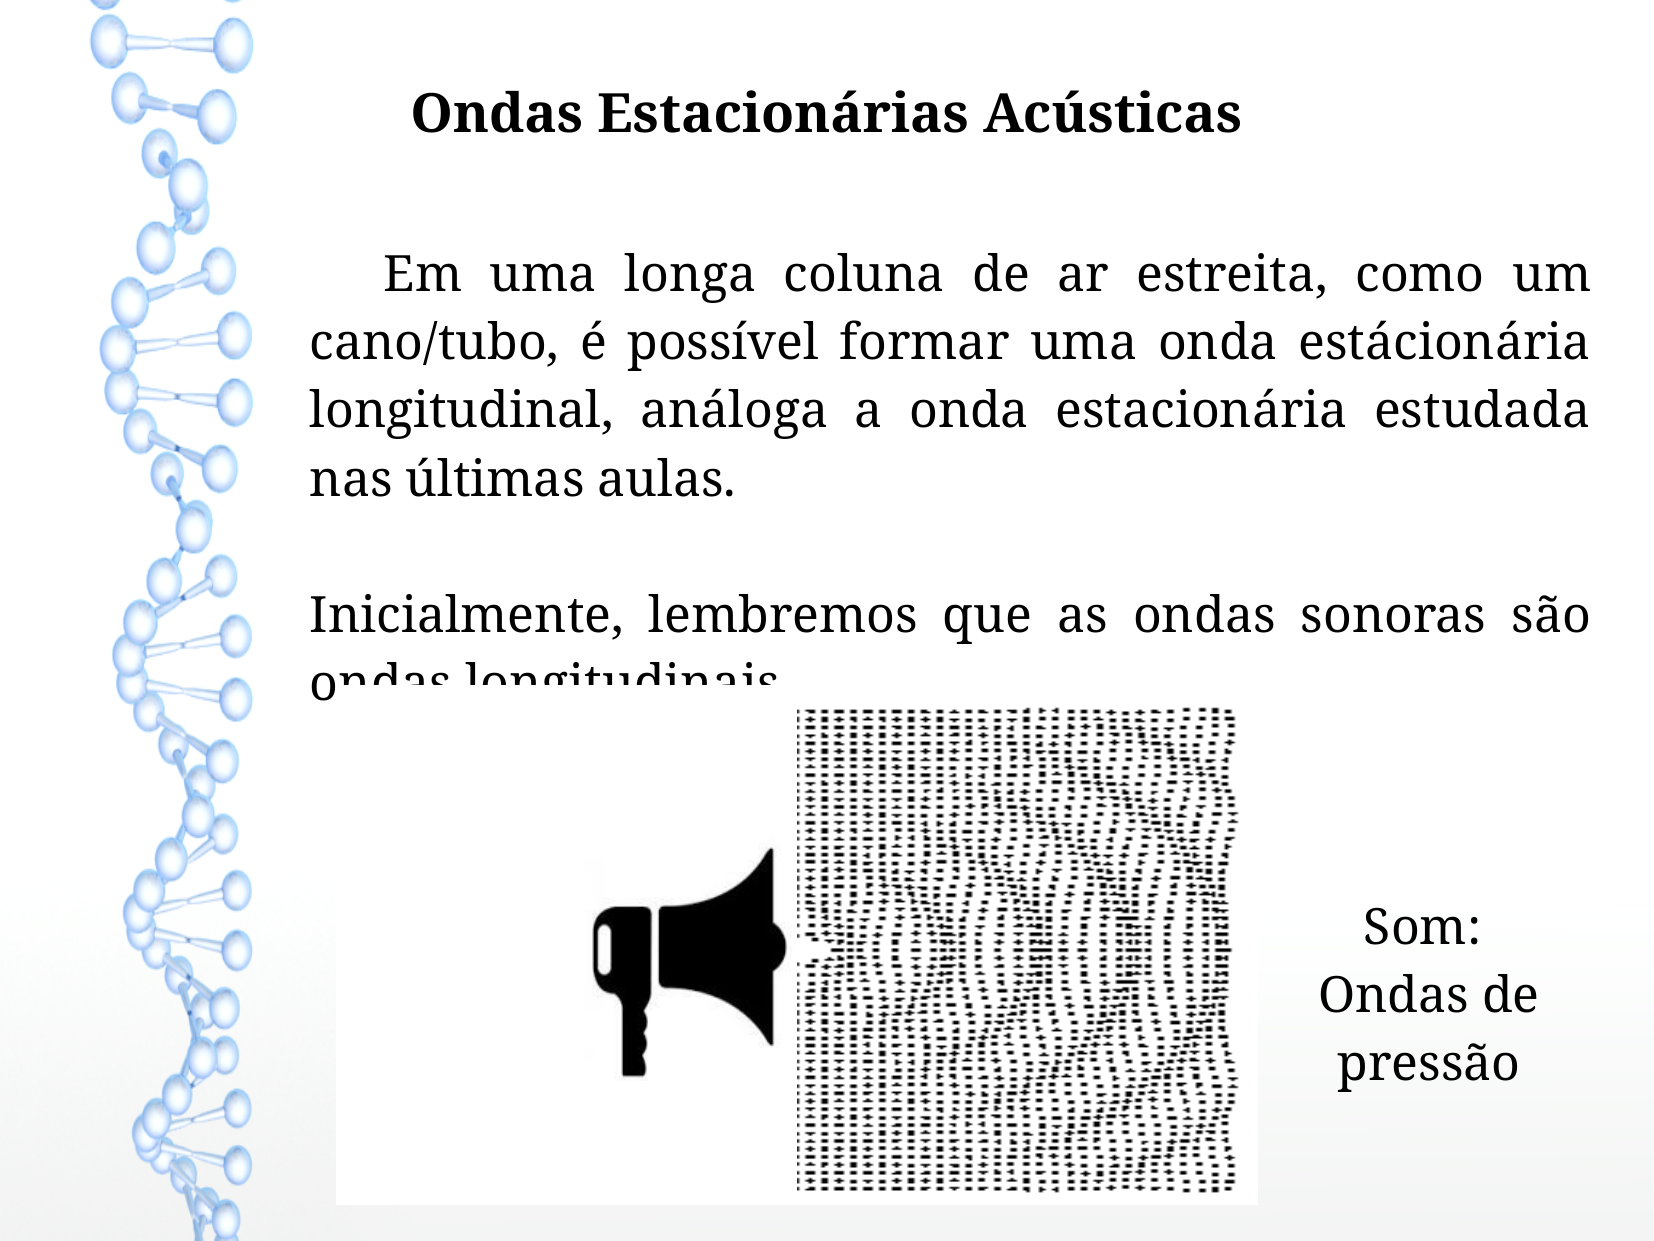

Ondas Estacionárias Acústicas
	Em uma longa coluna de ar estreita, como um cano/tubo, é possível formar uma onda estácionária longitudinal, análoga a onda estacionária estudada nas últimas aulas.
Inicialmente, lembremos que as ondas sonoras são ondas longitudinais.
Som:
Ondas de pressão